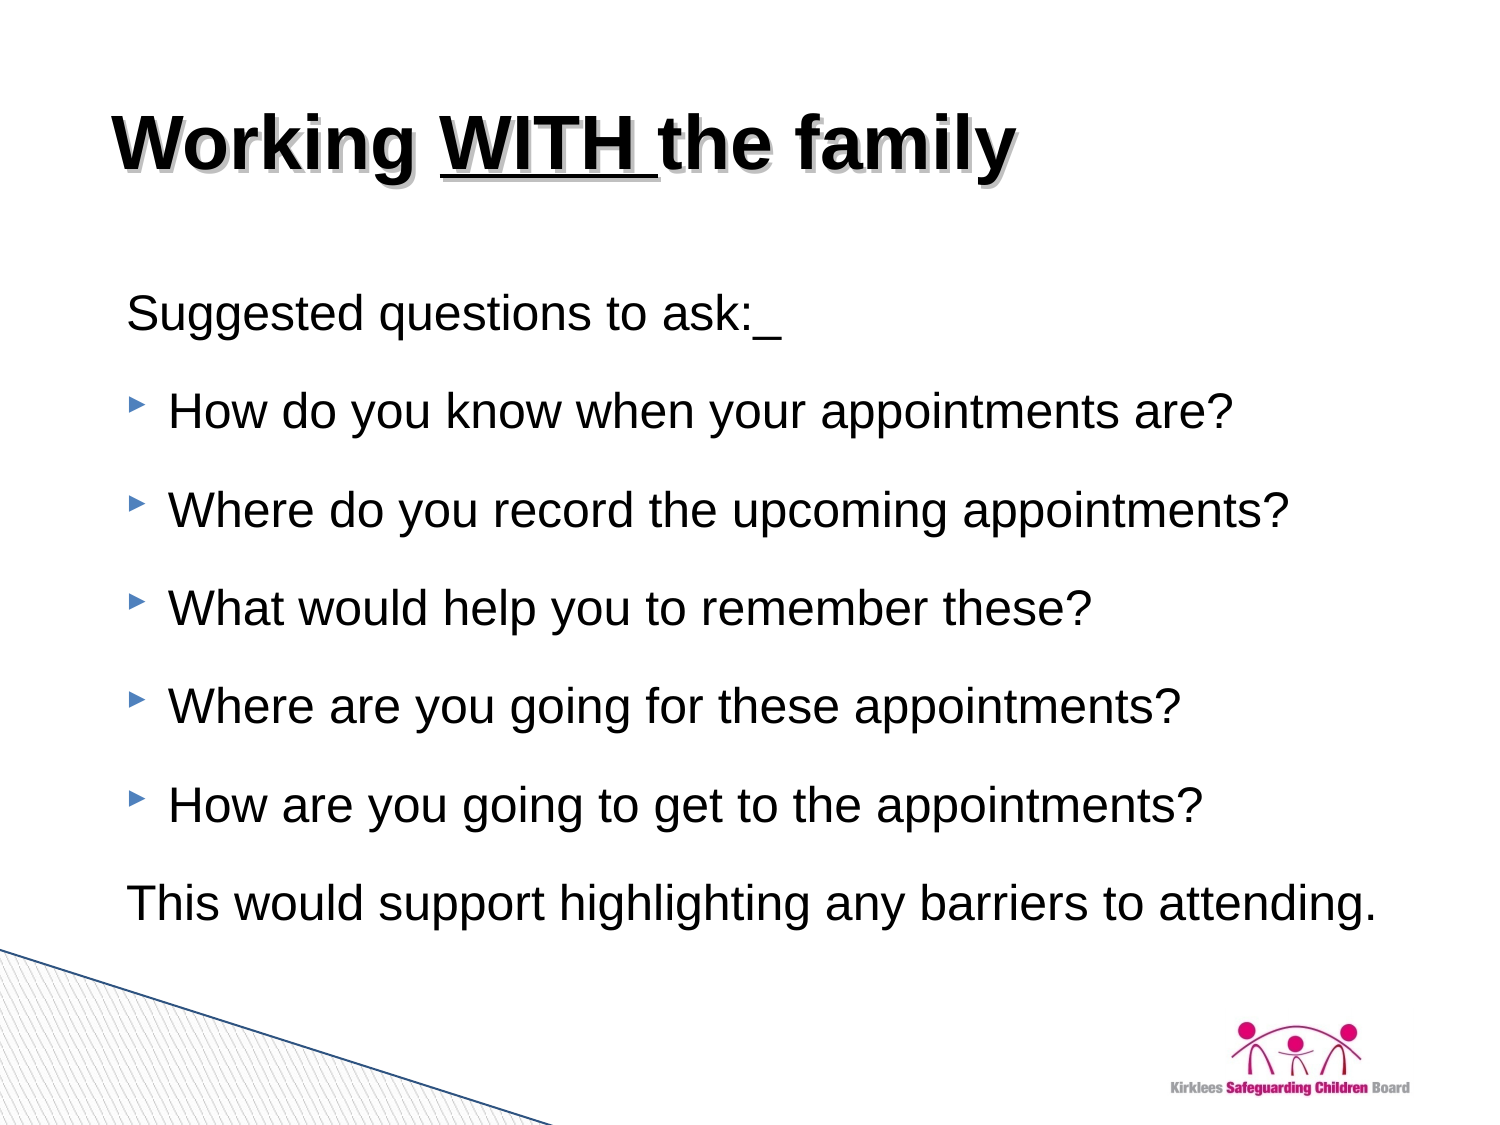

Working WITH the family
# Suggested questions to ask:_
How do you know when your appointments are?
Where do you record the upcoming appointments?
What would help you to remember these?
Where are you going for these appointments?
How are you going to get to the appointments?
This would support highlighting any barriers to attending.